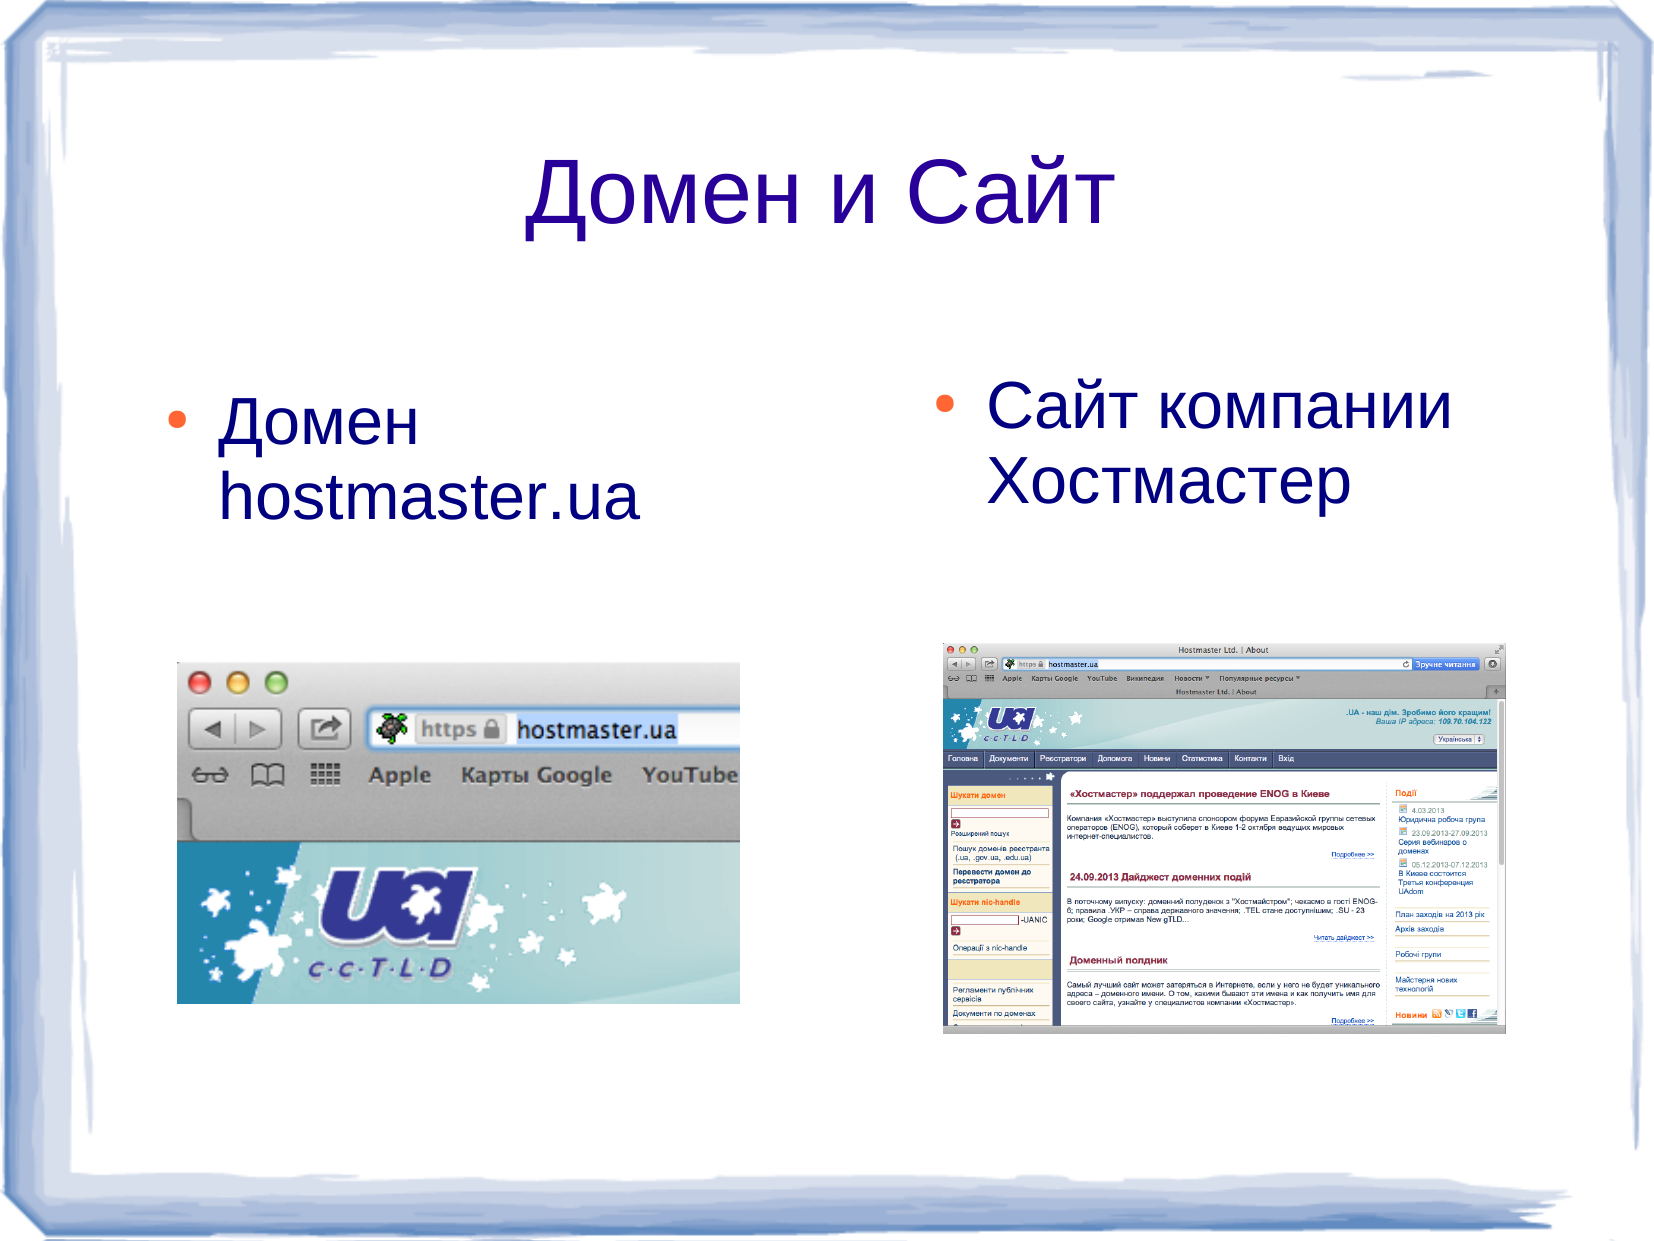

# Домен и Сайт
Сайт компании Хостмастер
Домен hostmaster.ua